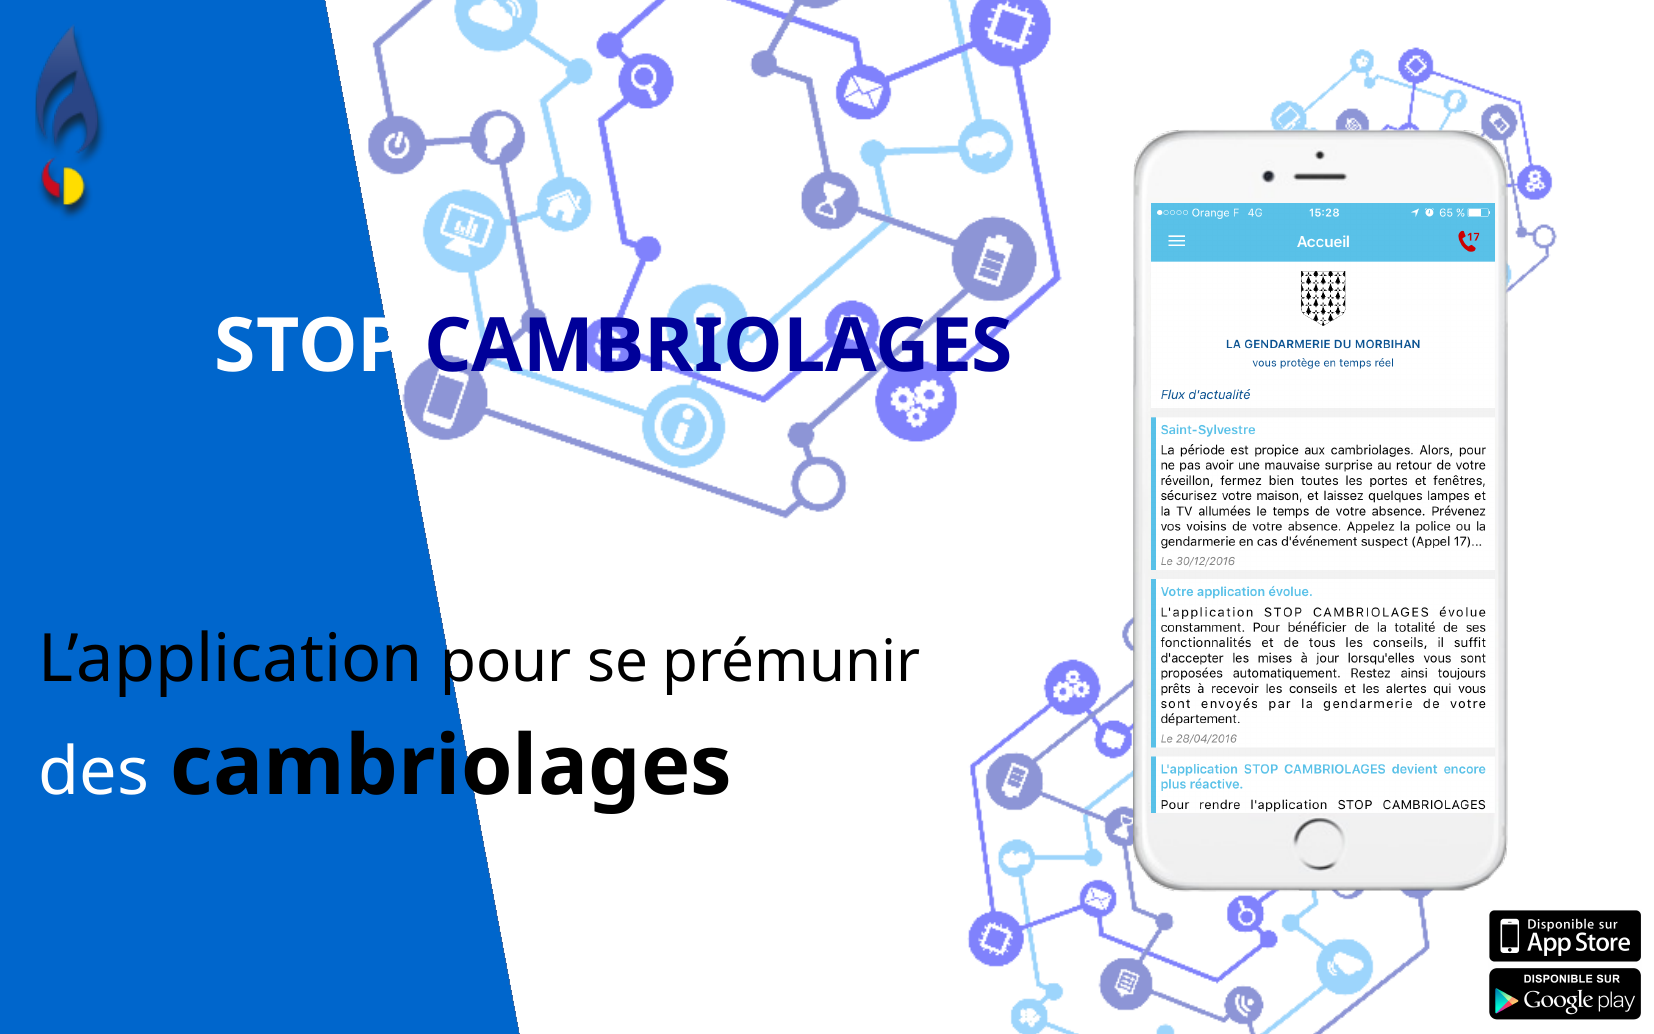

STOP CAMBRIOLAGES
L’application pour se prémunirir
des cambriolages